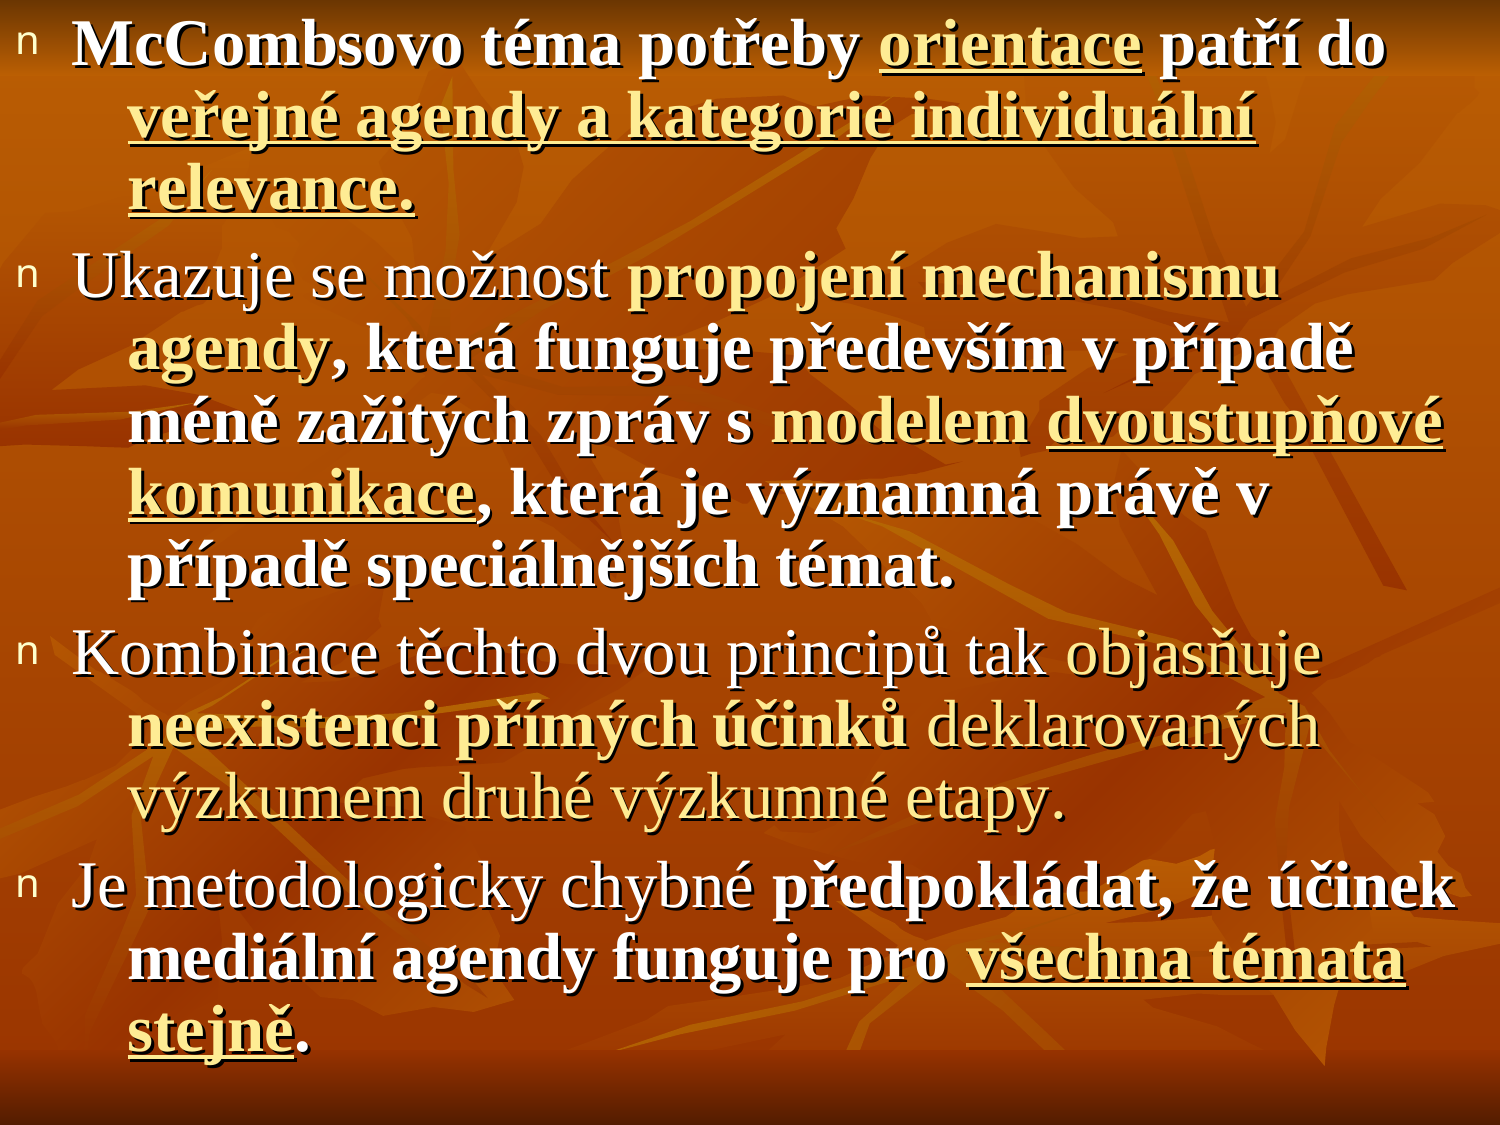

# McCombsovo téma potřeby orientace patří do veřejné agendy a kategorie individuální relevance.
Ukazuje se možnost propojení mechanismu agendy, která funguje především v případě méně zažitých zpráv s modelem dvoustupňové komunikace, která je významná právě v případě speciálnějších témat.
Kombinace těchto dvou principů tak objasňuje neexistenci přímých účinků deklarovaných výzkumem druhé výzkumné etapy.
Je metodologicky chybné předpokládat, že účinek mediální agendy funguje pro všechna témata stejně.